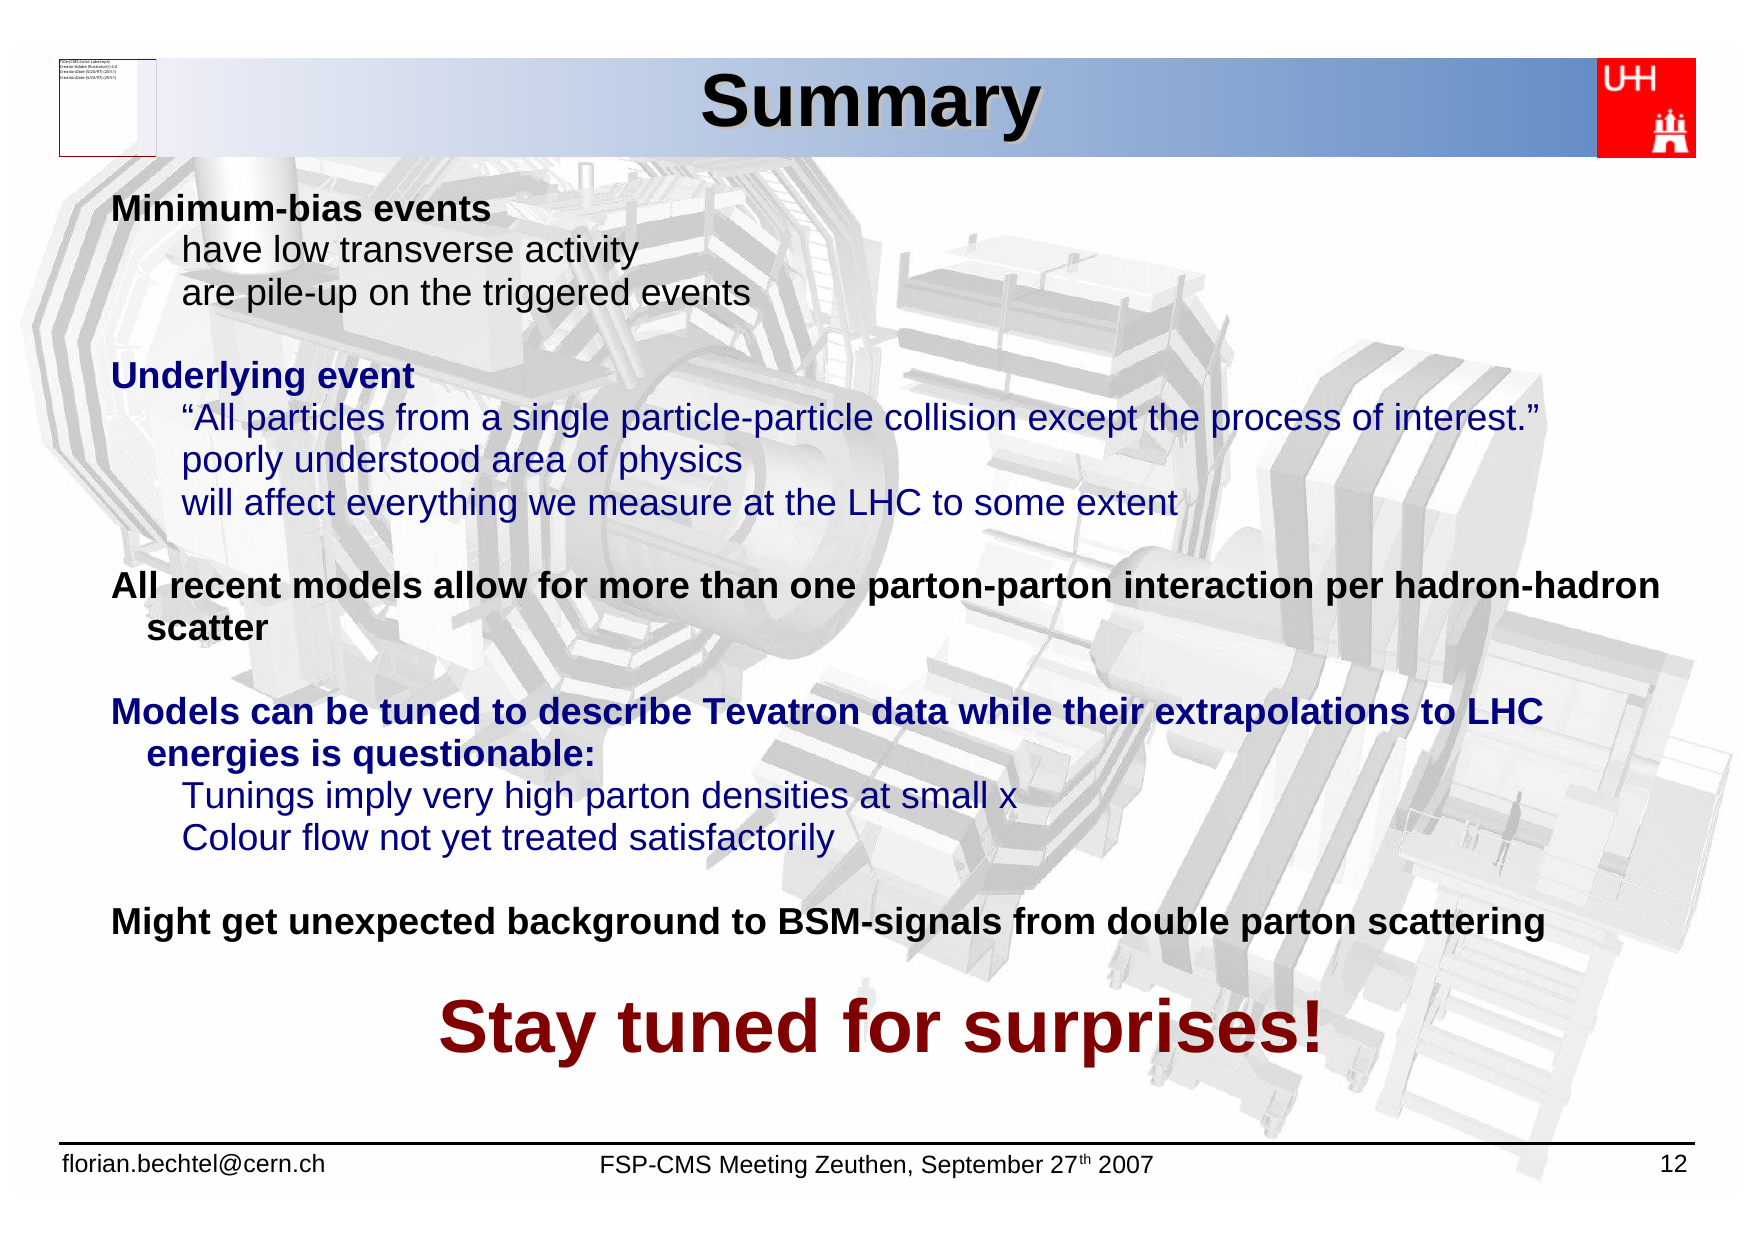

Summary
Minimum-bias events
have low transverse activity
are pile-up on the triggered events
Underlying event
“All particles from a single particle-particle collision except the process of interest.”
poorly understood area of physics
will affect everything we measure at the LHC to some extent
All recent models allow for more than one parton-parton interaction per hadron-hadron scatter
Models can be tuned to describe Tevatron data while their extrapolations to LHC energies is questionable:
Tunings imply very high parton densities at small x
Colour flow not yet treated satisfactorily
Might get unexpected background to BSM-signals from double parton scattering
Stay tuned for surprises!
florian.bechtel@cern.ch
FSP-CMS Meeting Zeuthen, September 27th 2007